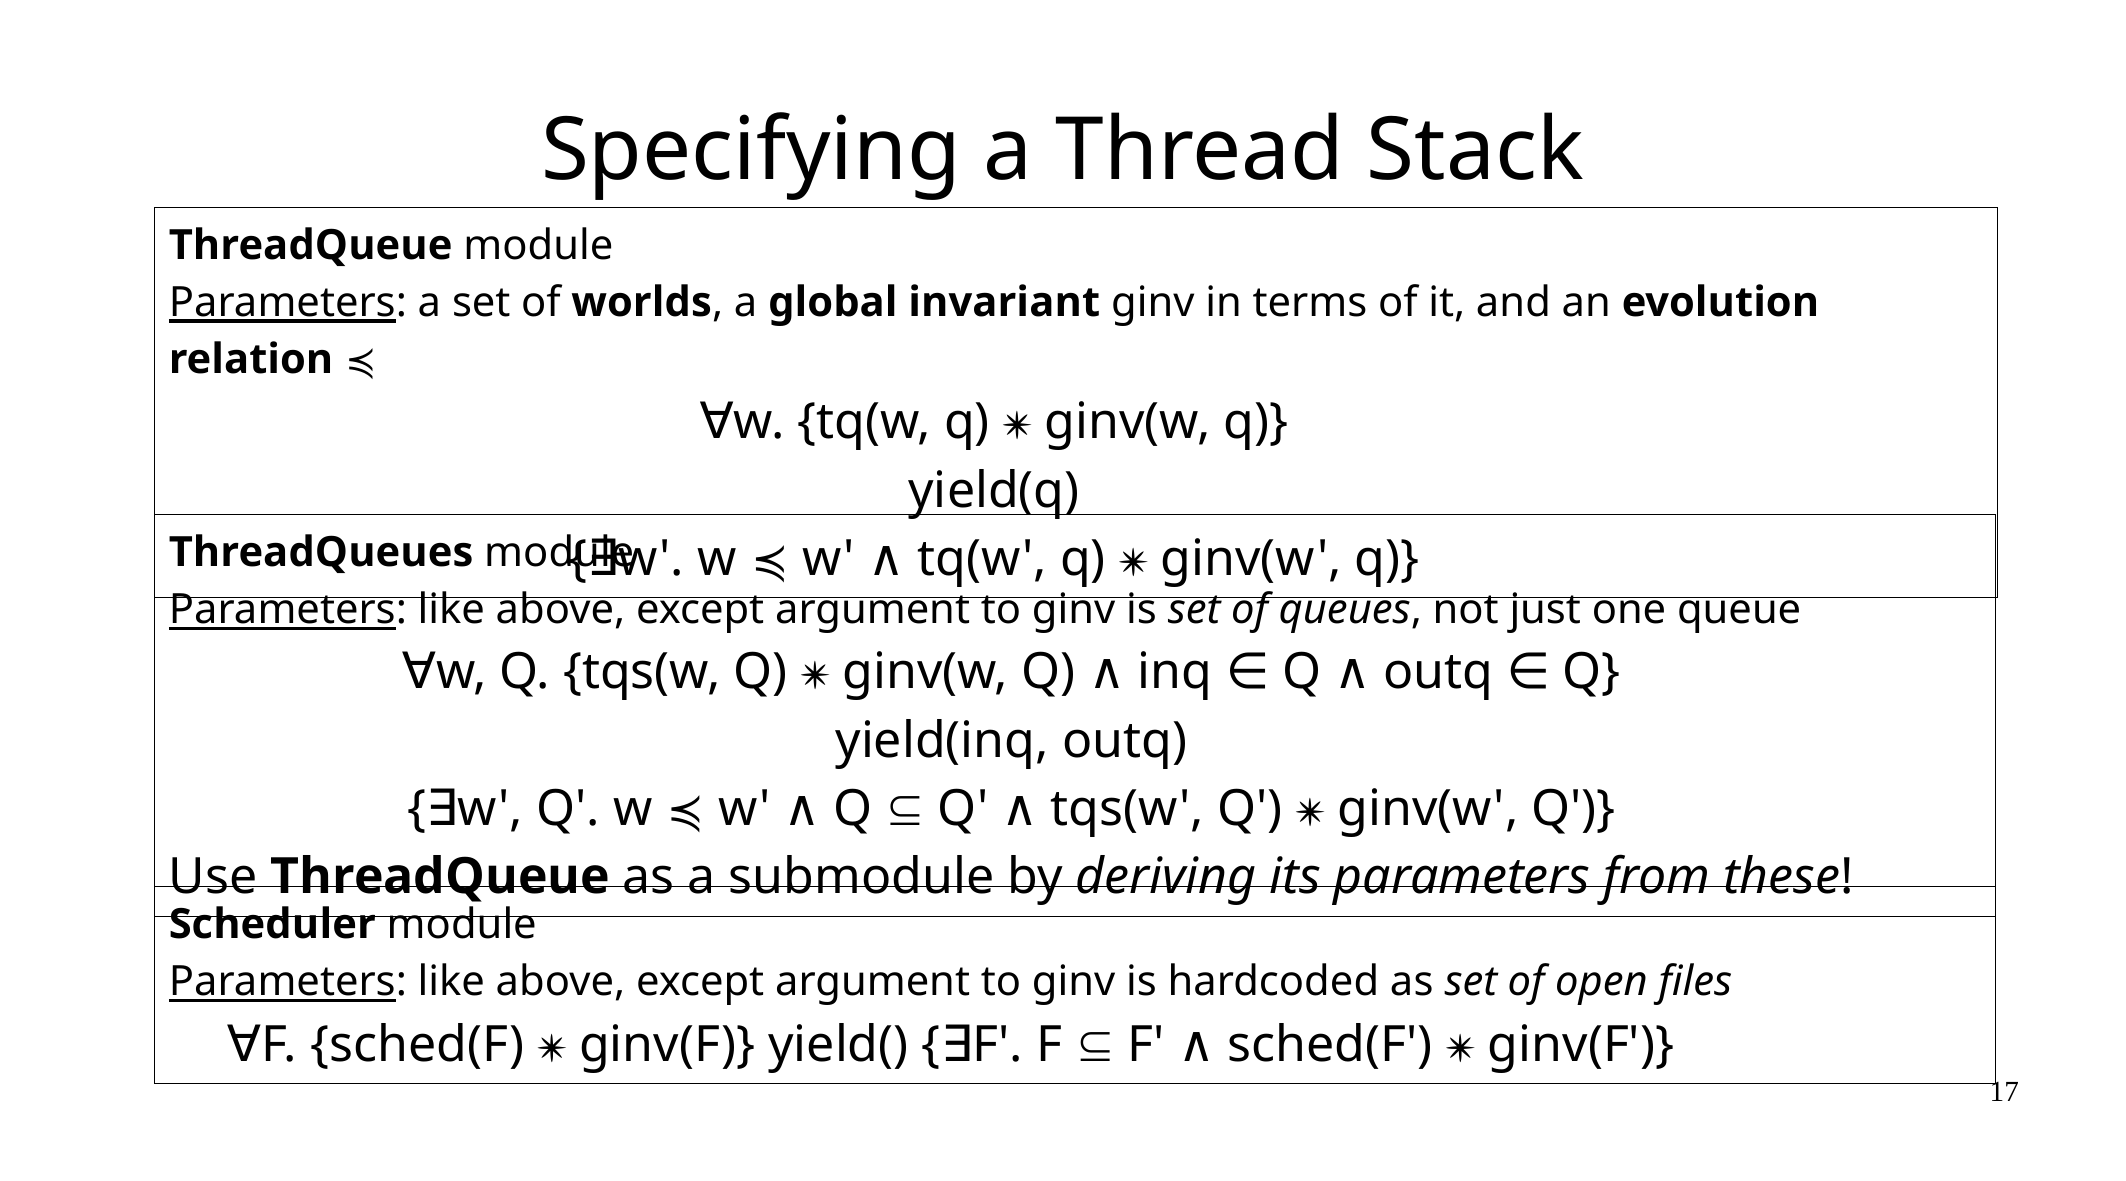

# Specifying a Thread Stack
ThreadQueue module
Parameters: a set of worlds, a global invariant ginv in terms of it, and an evolution relation ≼
∀w. {tq(w, q)  ginv(w, q)}
yield(q)
{∃w'. w ≼ w' ∧ tq(w', q)  ginv(w', q)}
ThreadQueues module
Parameters: like above, except argument to ginv is set of queues, not just one queue
∀w, Q. {tqs(w, Q)  ginv(w, Q) ∧ inq ∈ Q ∧ outq ∈ Q}
yield(inq, outq)
{∃w', Q'. w ≼ w' ∧ Q ⊆ Q' ∧ tqs(w', Q')  ginv(w', Q')}
Use ThreadQueue as a submodule by deriving its parameters from these!
Scheduler module
Parameters: like above, except argument to ginv is hardcoded as set of open files
∀F. {sched(F)  ginv(F)} yield() {∃F'. F ⊆ F' ∧ sched(F')  ginv(F')}
17